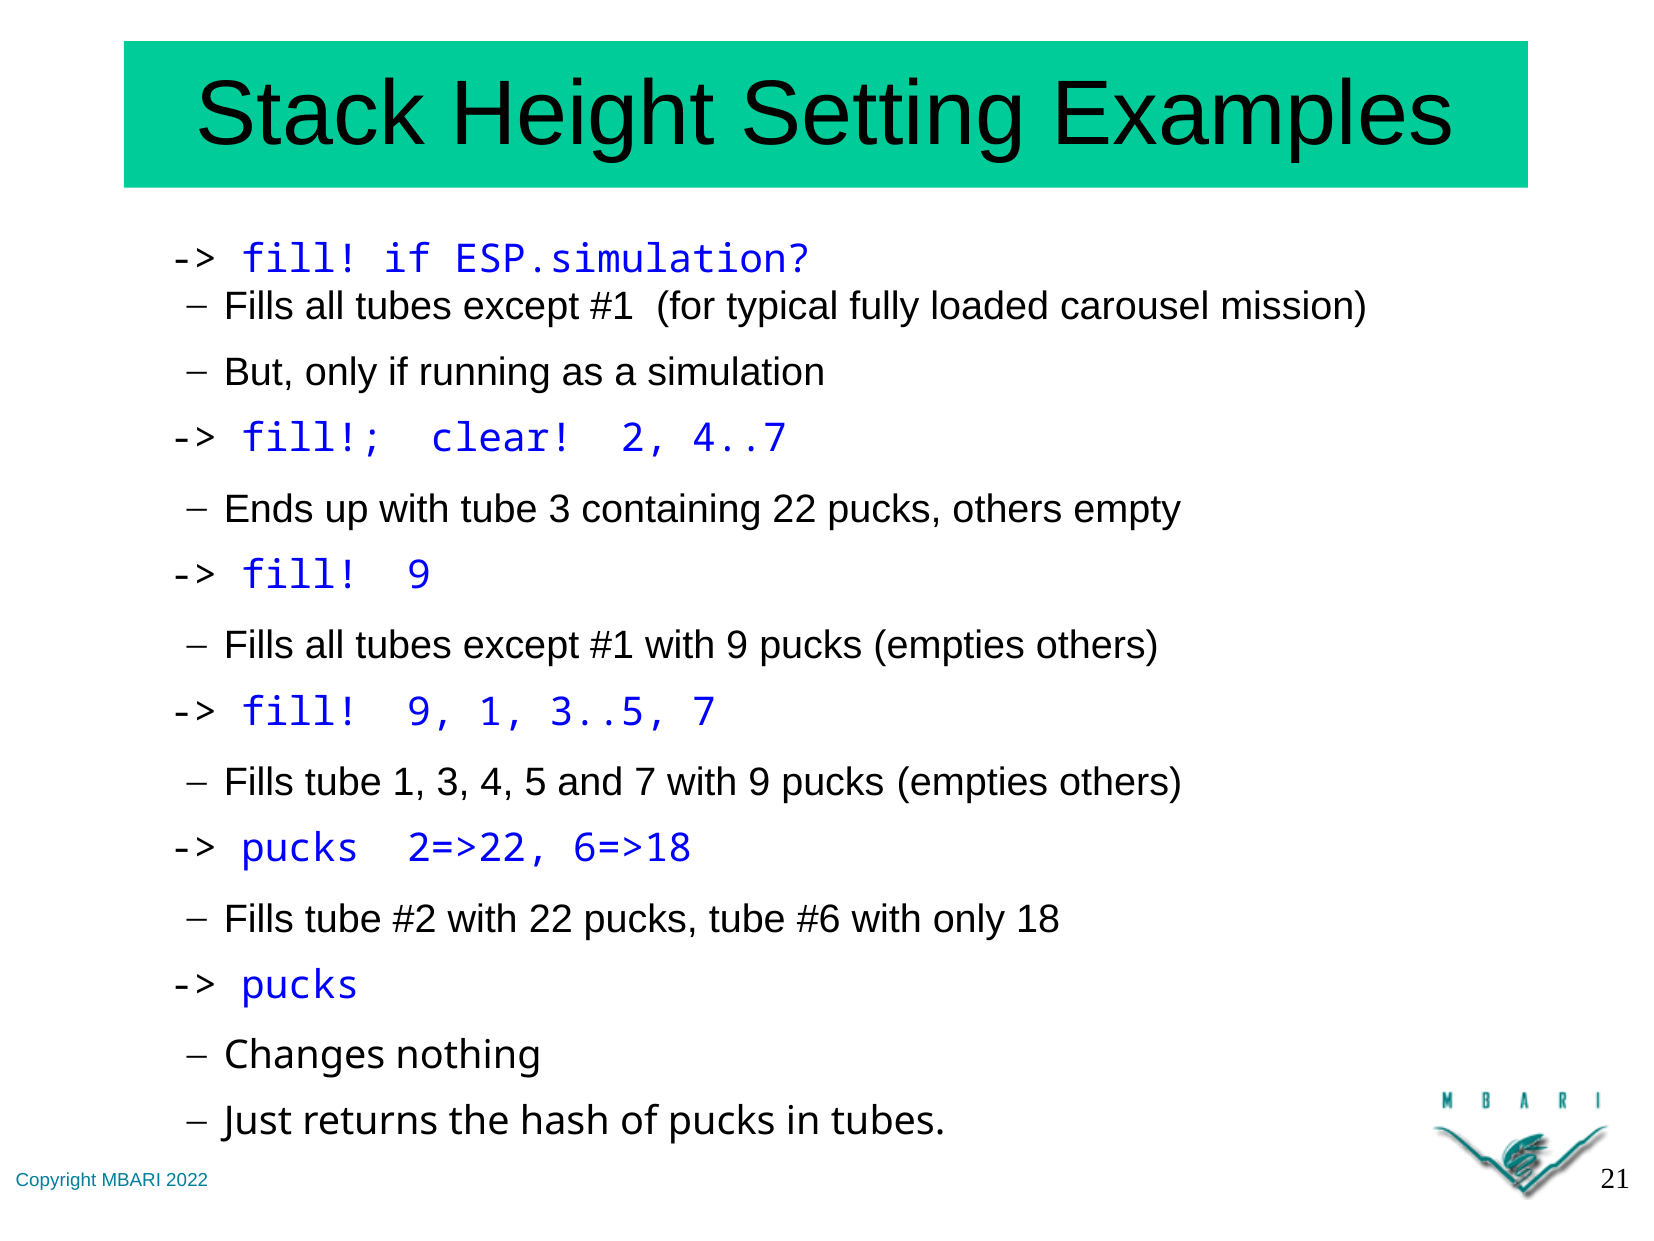

# Stack Height Setting Examples
-> fill! if ESP.simulation?
Fills all tubes except #1 (for typical fully loaded carousel mission)
But, only if running as a simulation
-> fill!; clear! 2, 4..7
Ends up with tube 3 containing 22 pucks, others empty
-> fill! 9
Fills all tubes except #1 with 9 pucks (empties others)
-> fill! 9, 1, 3..5, 7
Fills tube 1, 3, 4, 5 and 7 with 9 pucks (empties others)
-> pucks 2=>22, 6=>18
Fills tube #2 with 22 pucks, tube #6 with only 18
-> pucks
Changes nothing
Just returns the hash of pucks in tubes.